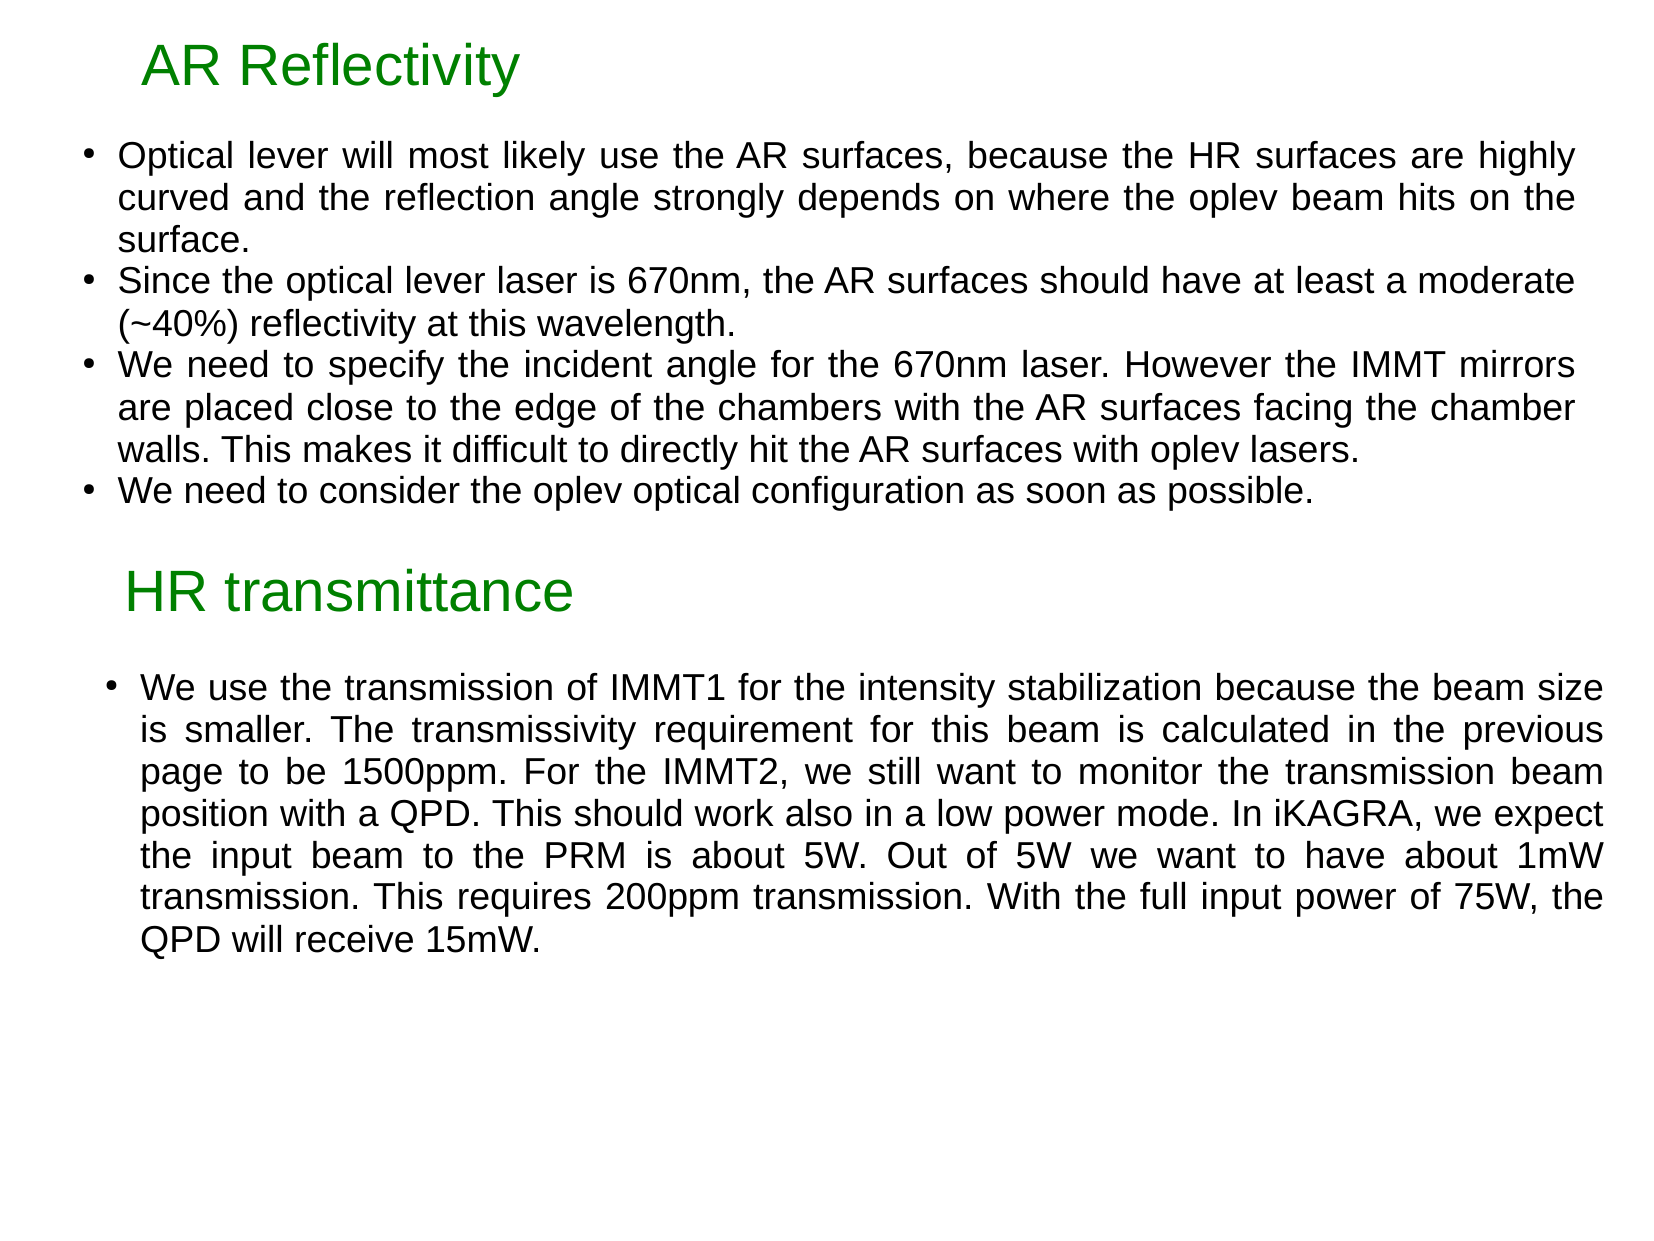

AR Reflectivity
Optical lever will most likely use the AR surfaces, because the HR surfaces are highly curved and the reflection angle strongly depends on where the oplev beam hits on the surface.
Since the optical lever laser is 670nm, the AR surfaces should have at least a moderate (~40%) reflectivity at this wavelength.
We need to specify the incident angle for the 670nm laser. However the IMMT mirrors are placed close to the edge of the chambers with the AR surfaces facing the chamber walls. This makes it difficult to directly hit the AR surfaces with oplev lasers.
We need to consider the oplev optical configuration as soon as possible.
HR transmittance
We use the transmission of IMMT1 for the intensity stabilization because the beam size is smaller. The transmissivity requirement for this beam is calculated in the previous page to be 1500ppm. For the IMMT2, we still want to monitor the transmission beam position with a QPD. This should work also in a low power mode. In iKAGRA, we expect the input beam to the PRM is about 5W. Out of 5W we want to have about 1mW transmission. This requires 200ppm transmission. With the full input power of 75W, the QPD will receive 15mW.